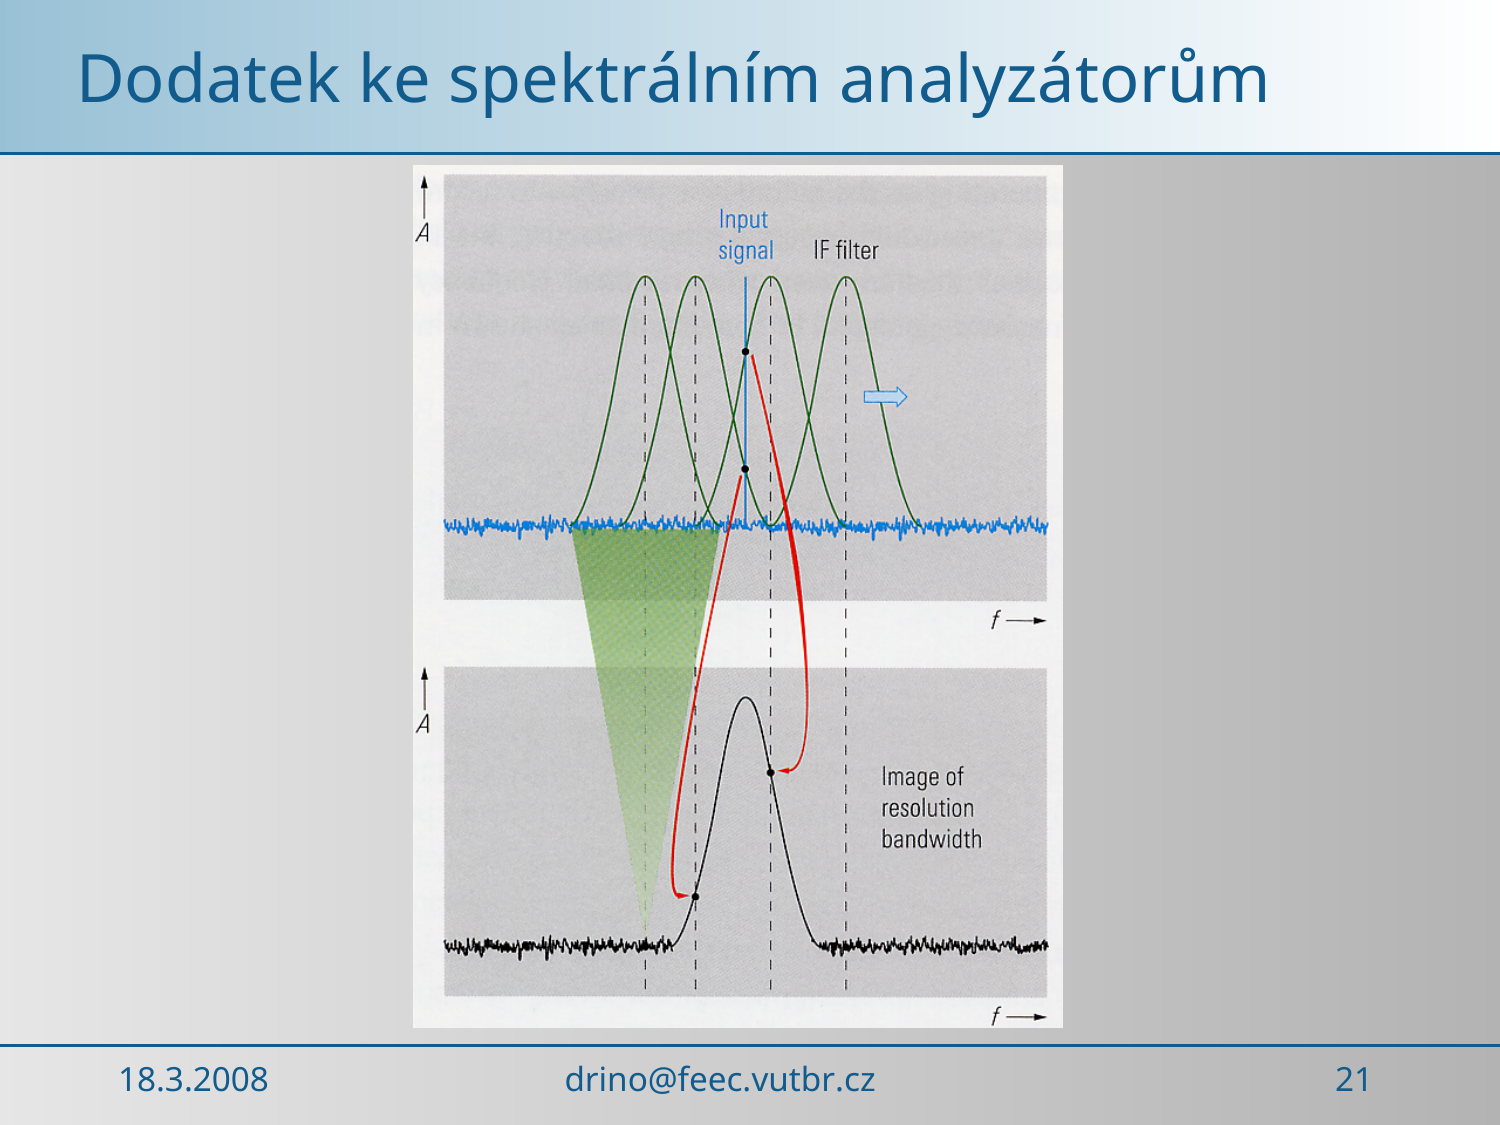

# Dodatek ke spektrálním analyzátorům
18.3.2008
drino@feec.vutbr.cz